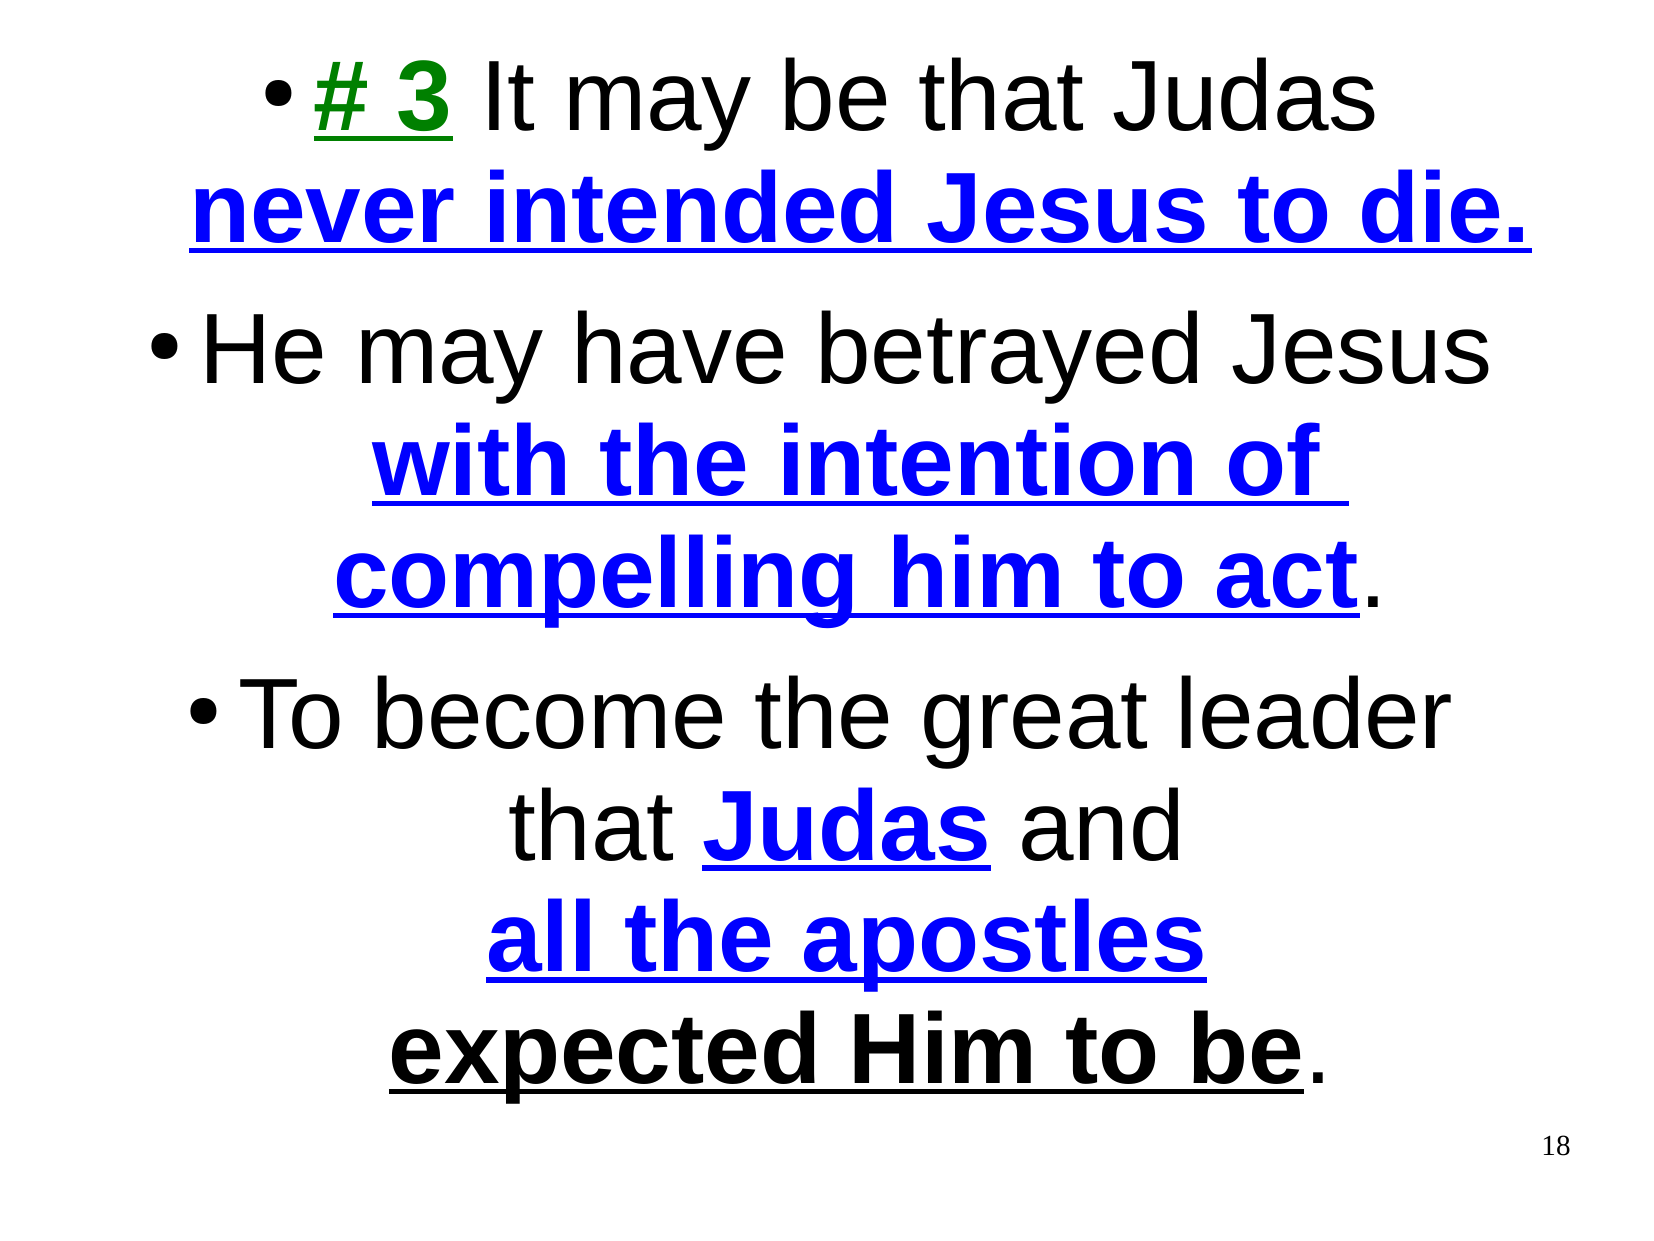

# # 3 It may be that Judas never intended Jesus to die.
He may have betrayed Jesus
with the intention of
compelling him to act.
To become the great leader
that Judas and
all the apostles
expected Him to be.
18